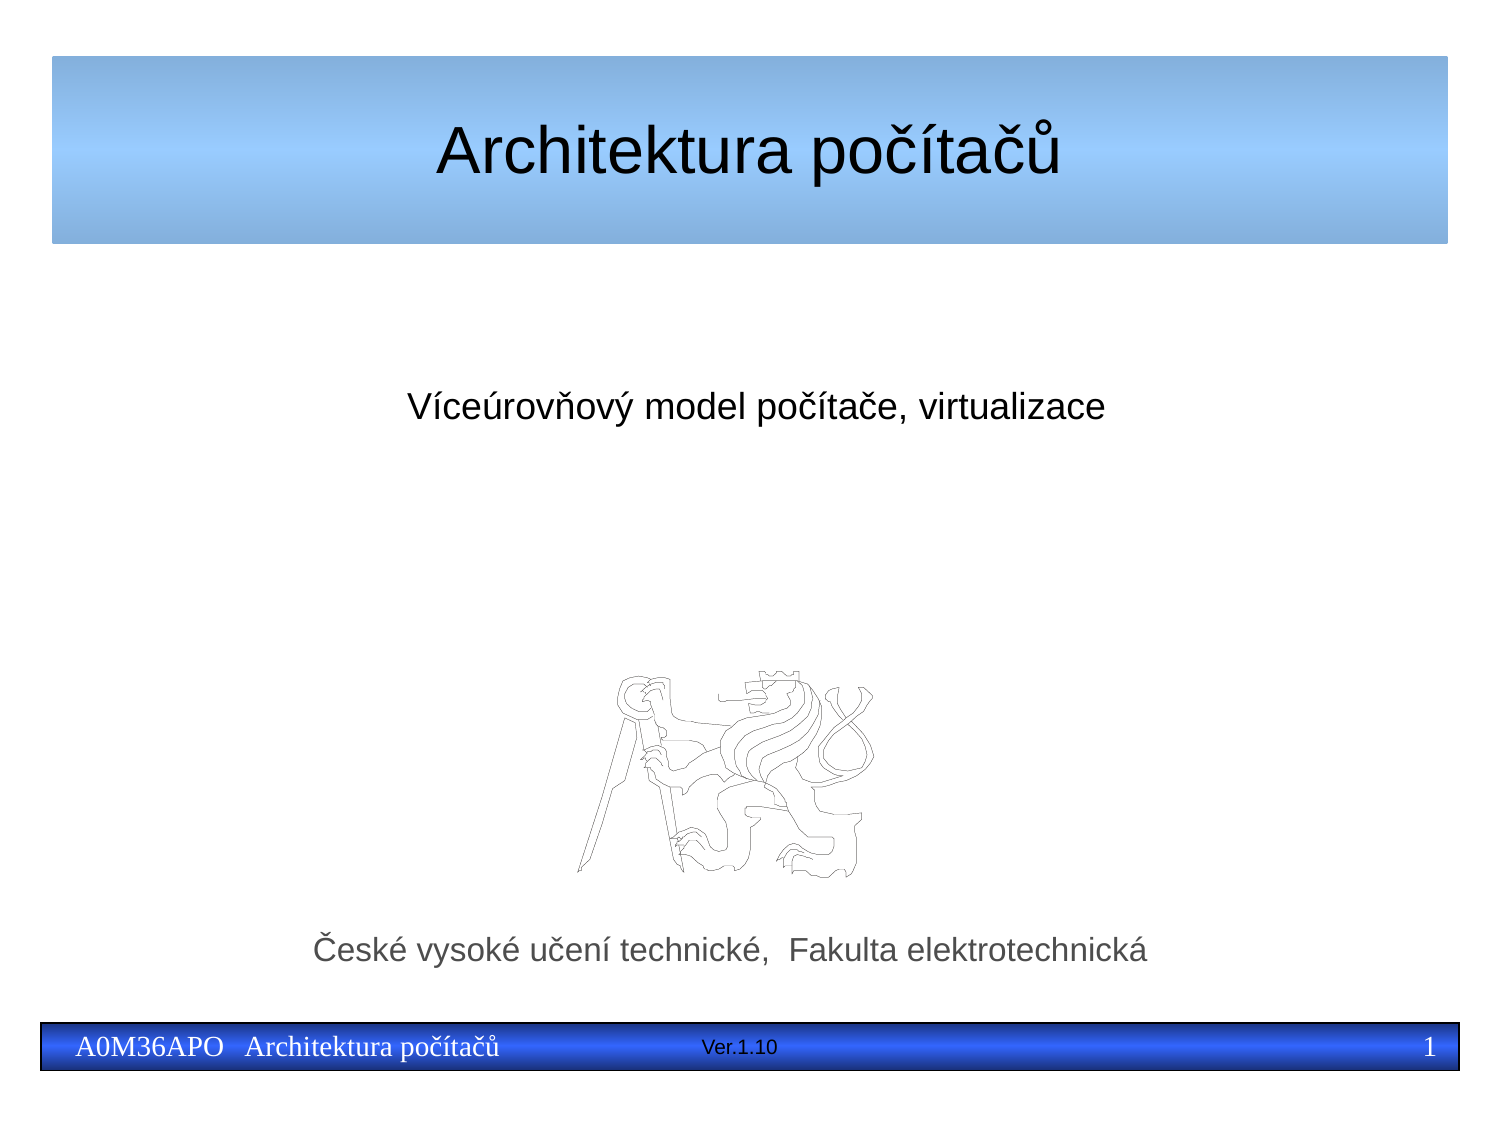

# Architektura počítačů
Víceúrovňový model počítače, virtualizace
České vysoké učení technické, Fakulta elektrotechnická
A0M36APO Architektura počítačů
1
Ver.1.10